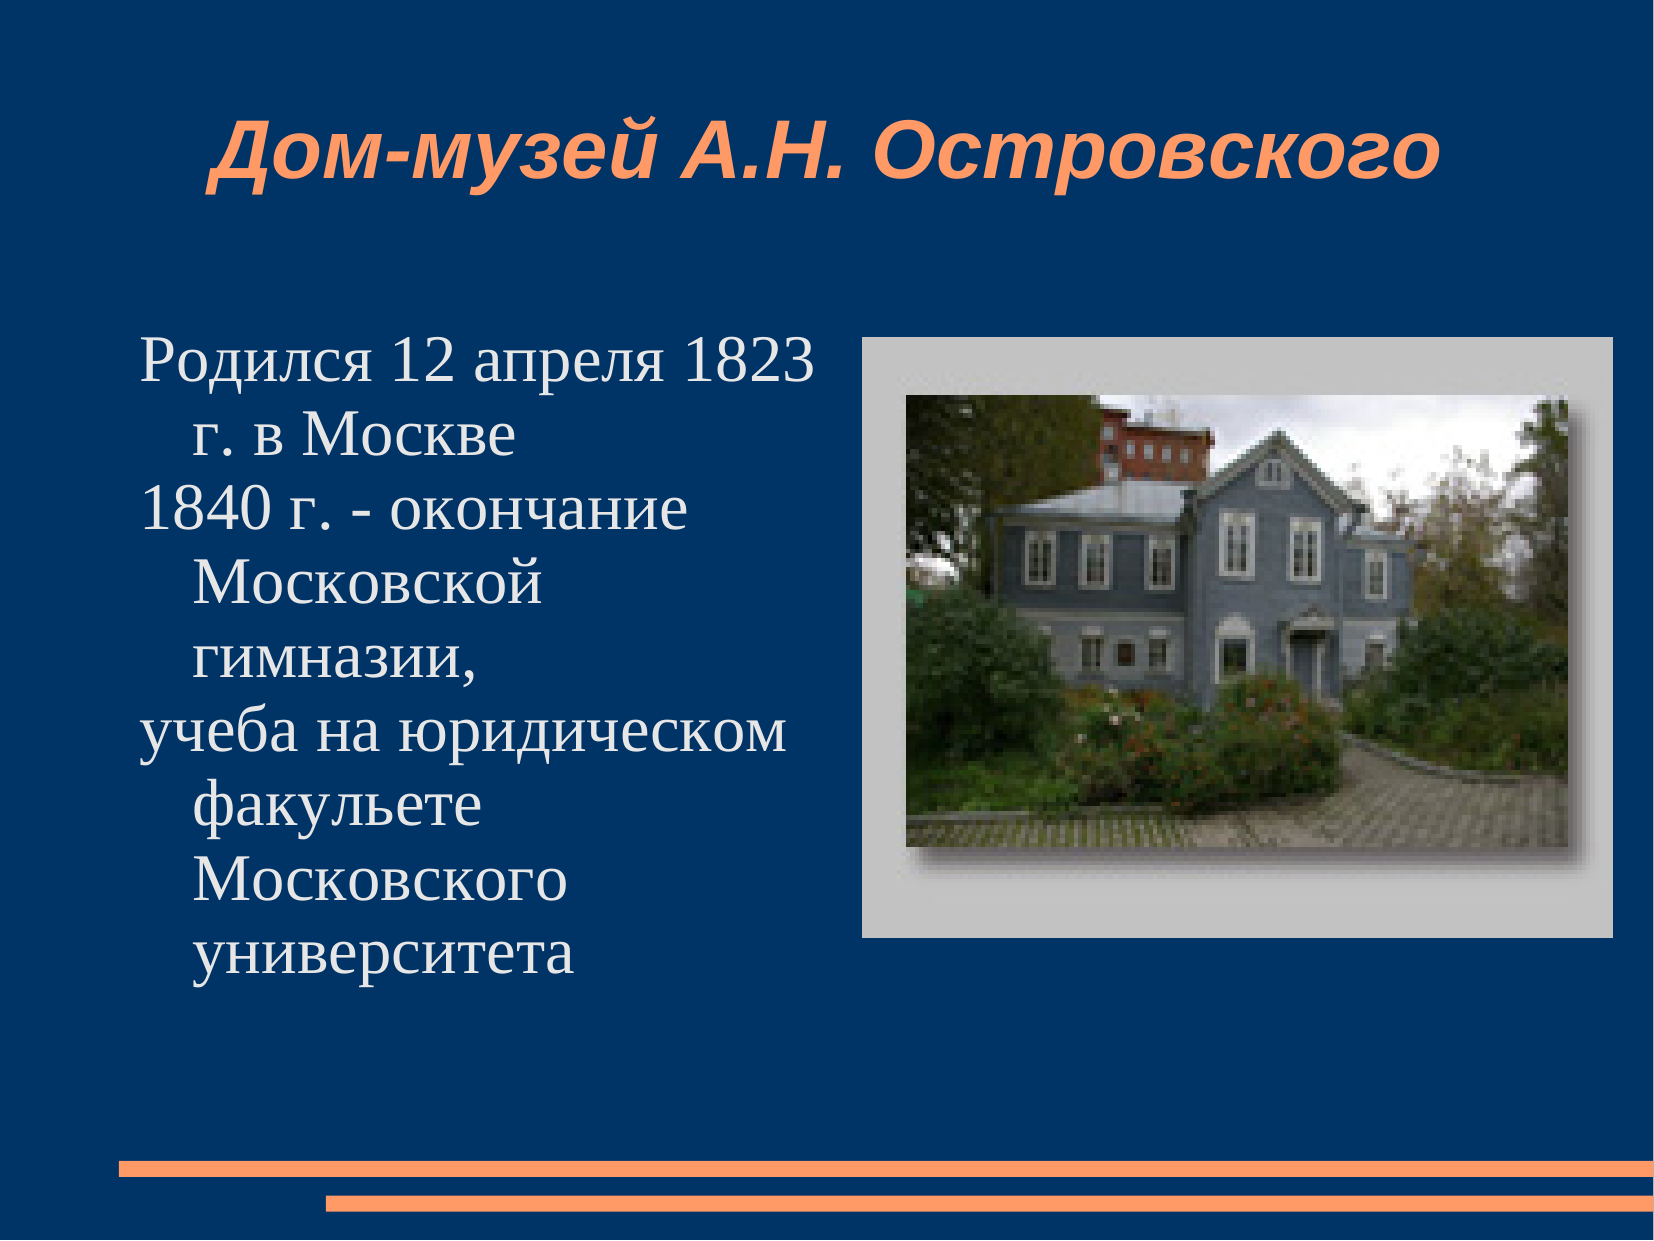

# Дом-музей А.Н. Островского
Родился 12 апреля 1823 г. в Москве
1840 г. - окончание Московской гимназии,
учеба на юридическом факульете Московского университета